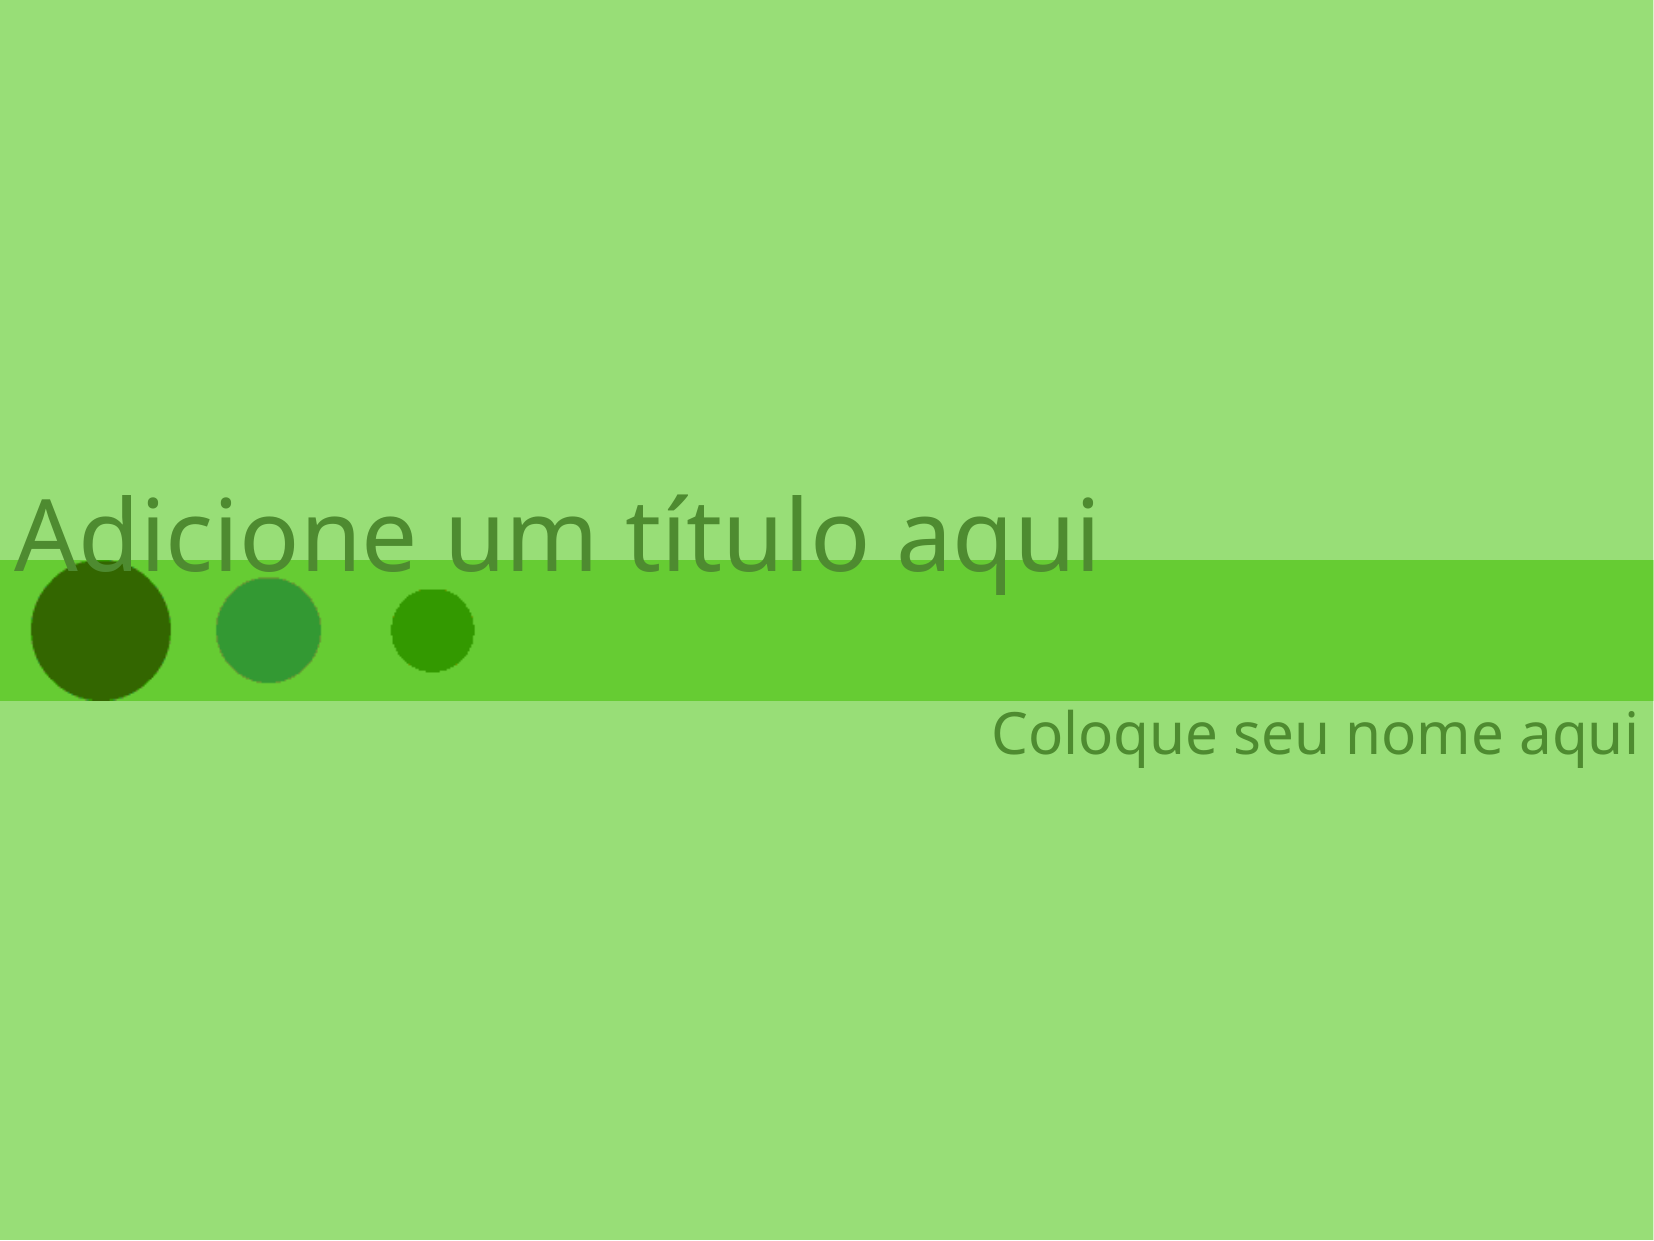

Adicione um título aqui
Coloque seu nome aqui